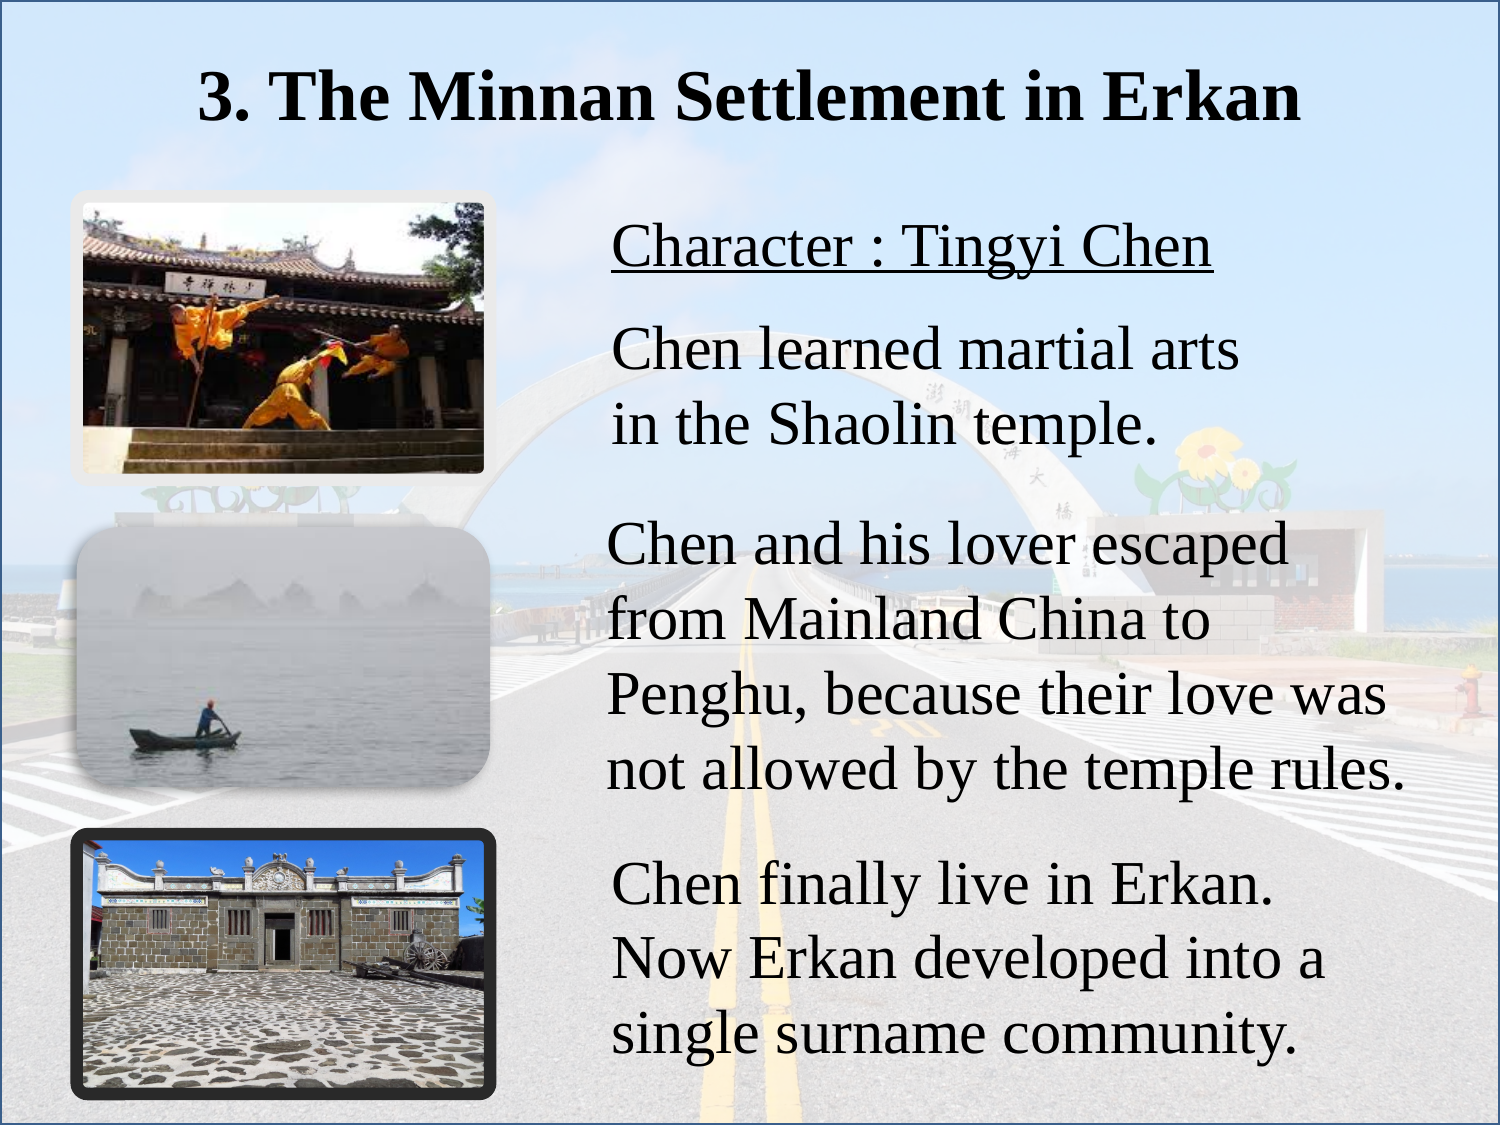

# 3. The Minnan Settlement in Erkan
Character : Tingyi Chen
Chen learned martial arts in the Shaolin temple.
Chen and his lover escaped from Mainland China to Penghu, because their love was not allowed by the temple rules.
Chen finally live in Erkan. Now Erkan developed into a single surname community.